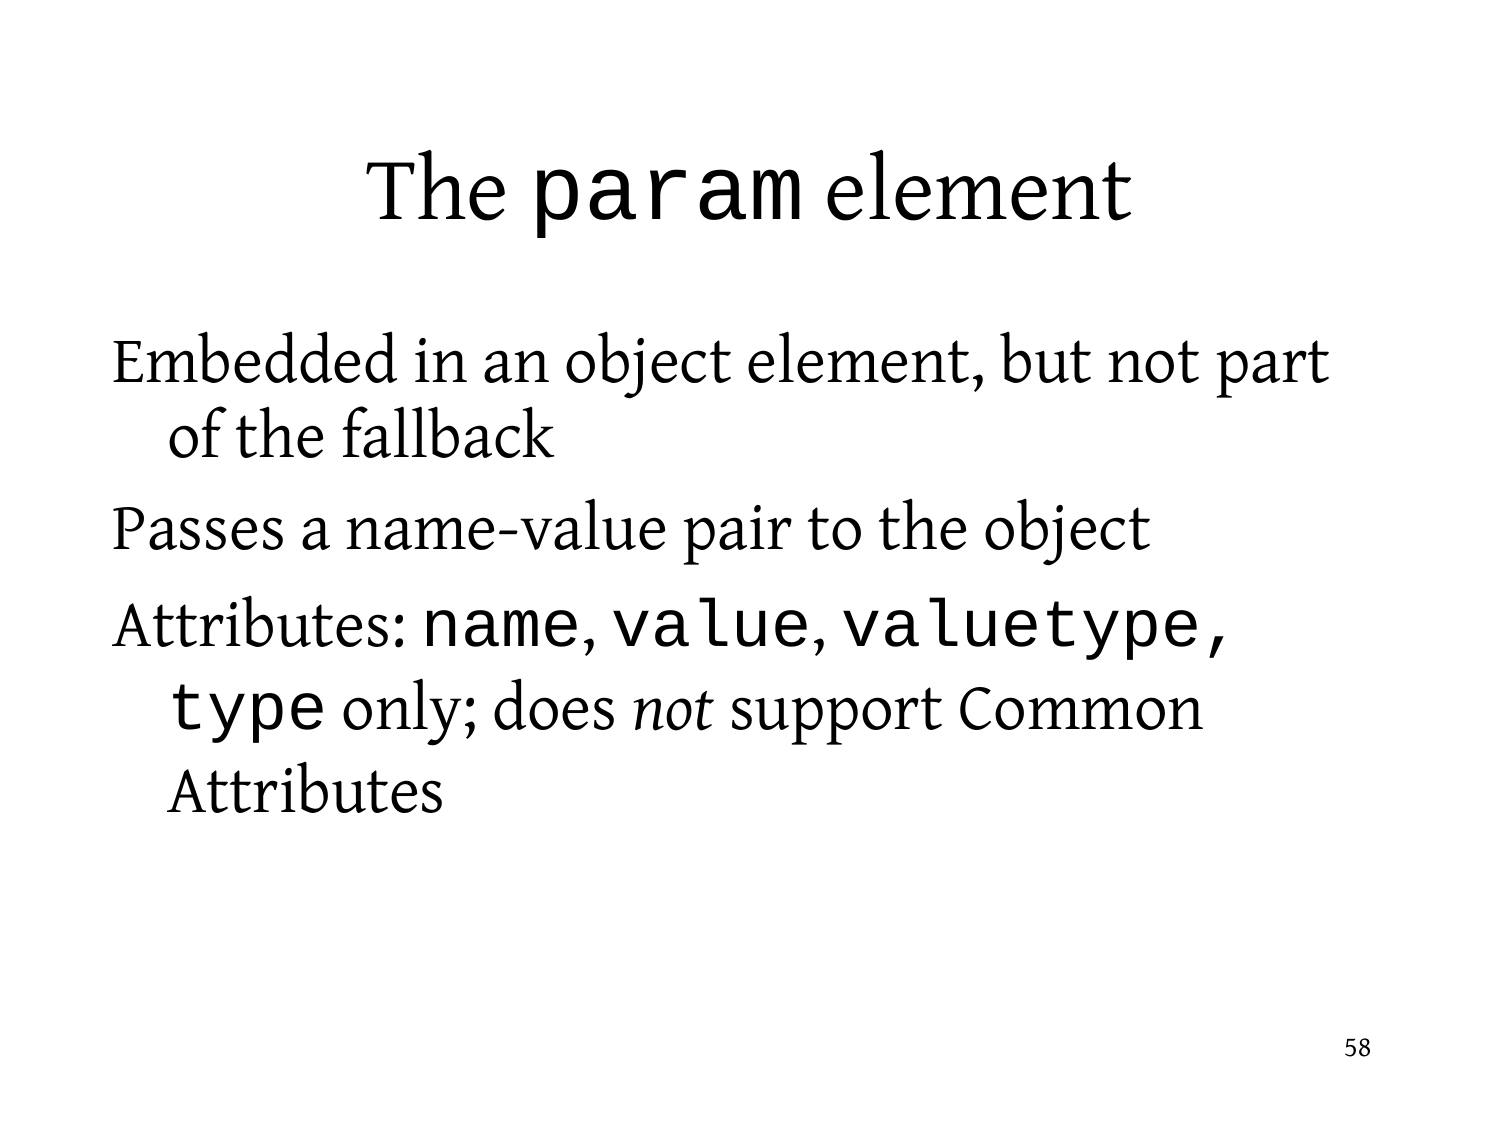

# The param element
Embedded in an object element, but not part of the fallback
Passes a name-value pair to the object
Attributes: name, value, valuetype, type only; does not support Common Attributes